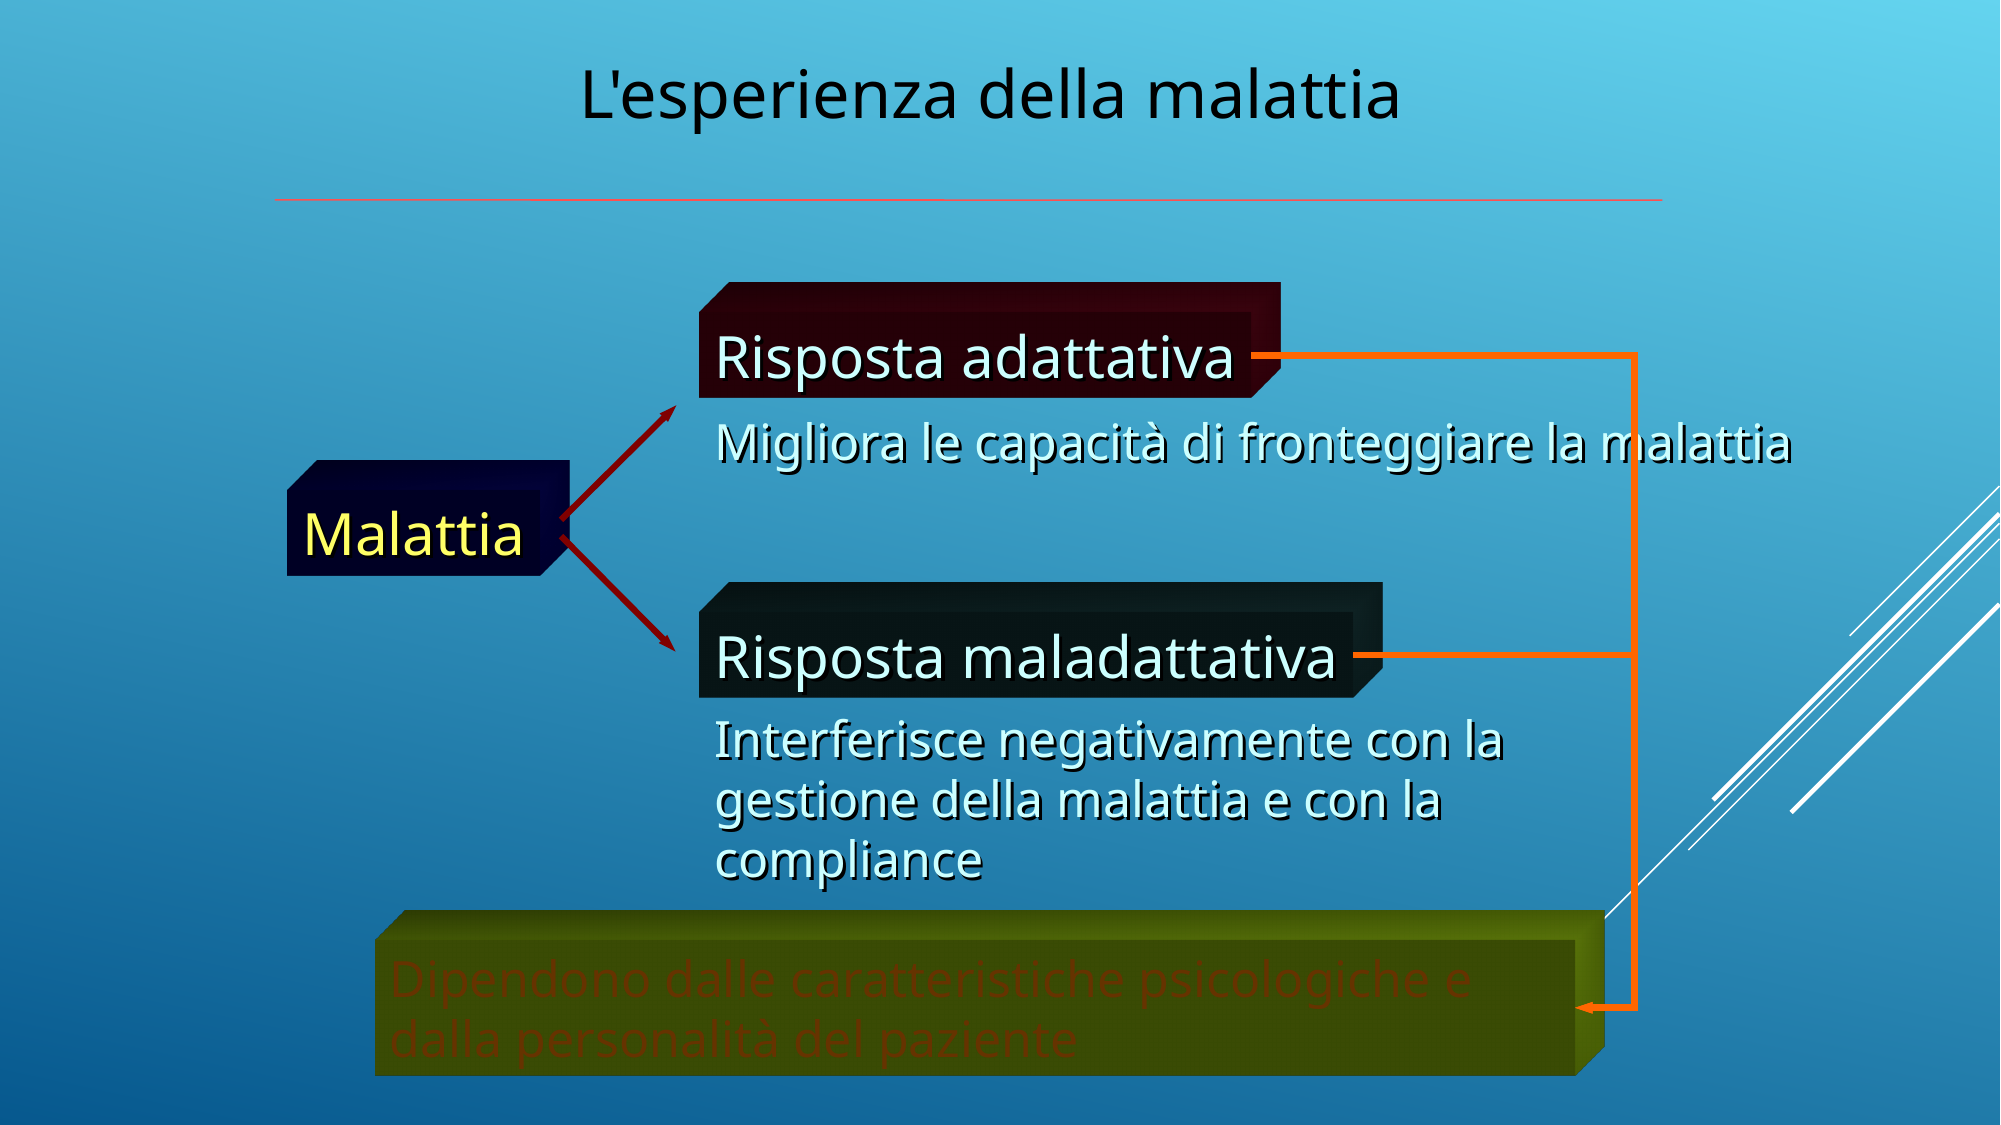

L'esperienza della malattia
Risposta adattativa
Migliora le capacità di fronteggiare la malattia
Malattia
Risposta maladattativa
Interferisce negativamente con la gestione della malattia e con la compliance
Dipendono dalle caratteristiche psicologiche e dalla personalità del paziente